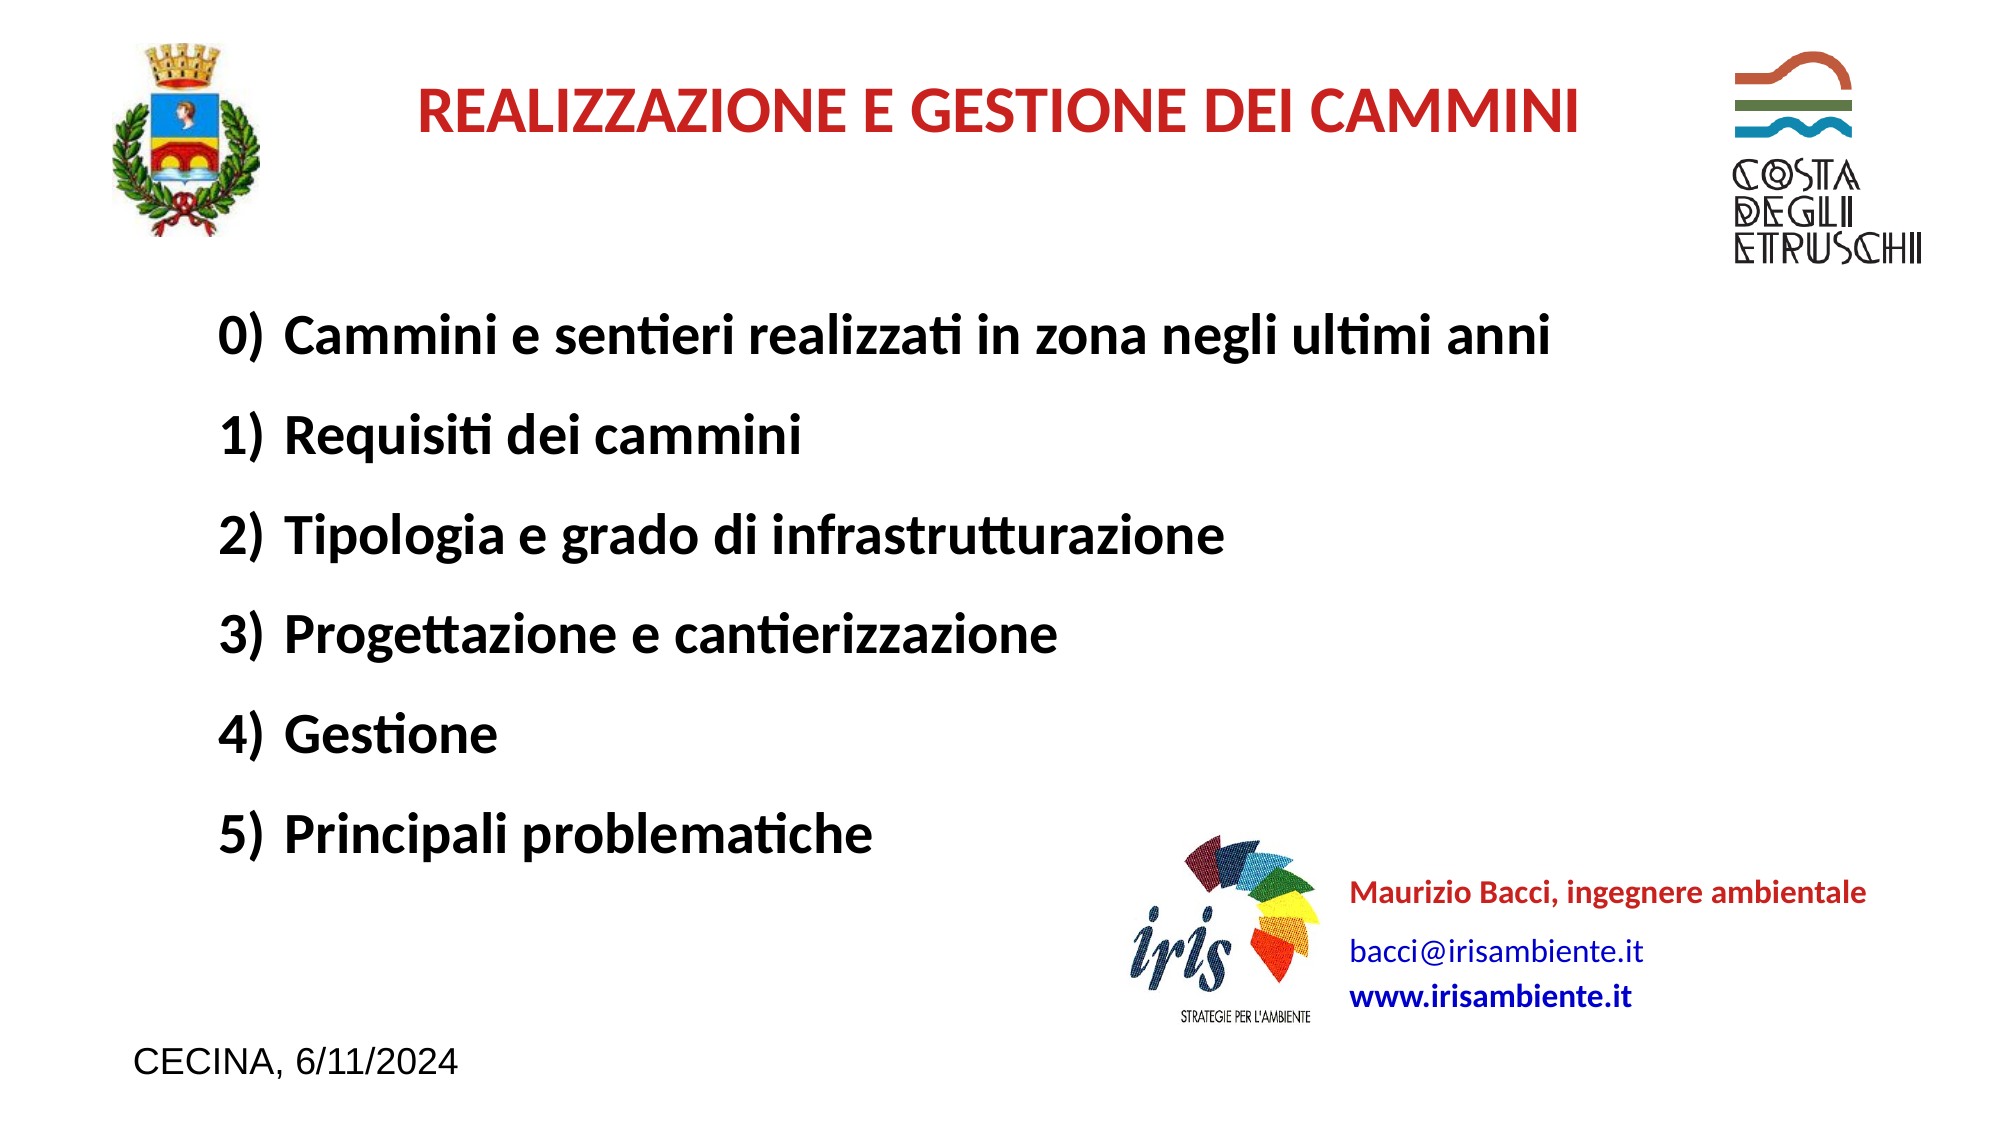

# REALIZZAZIONE E GESTIONE DEI CAMMINI
 Cammini e sentieri realizzati in zona negli ultimi anni
 Requisiti dei cammini
 Tipologia e grado di infrastrutturazione
 Progettazione e cantierizzazione
 Gestione
 Principali problematiche
Maurizio Bacci, ingegnere ambientale
bacci@irisambiente.it
www.irisambiente.it
CECINA, 6/11/2024